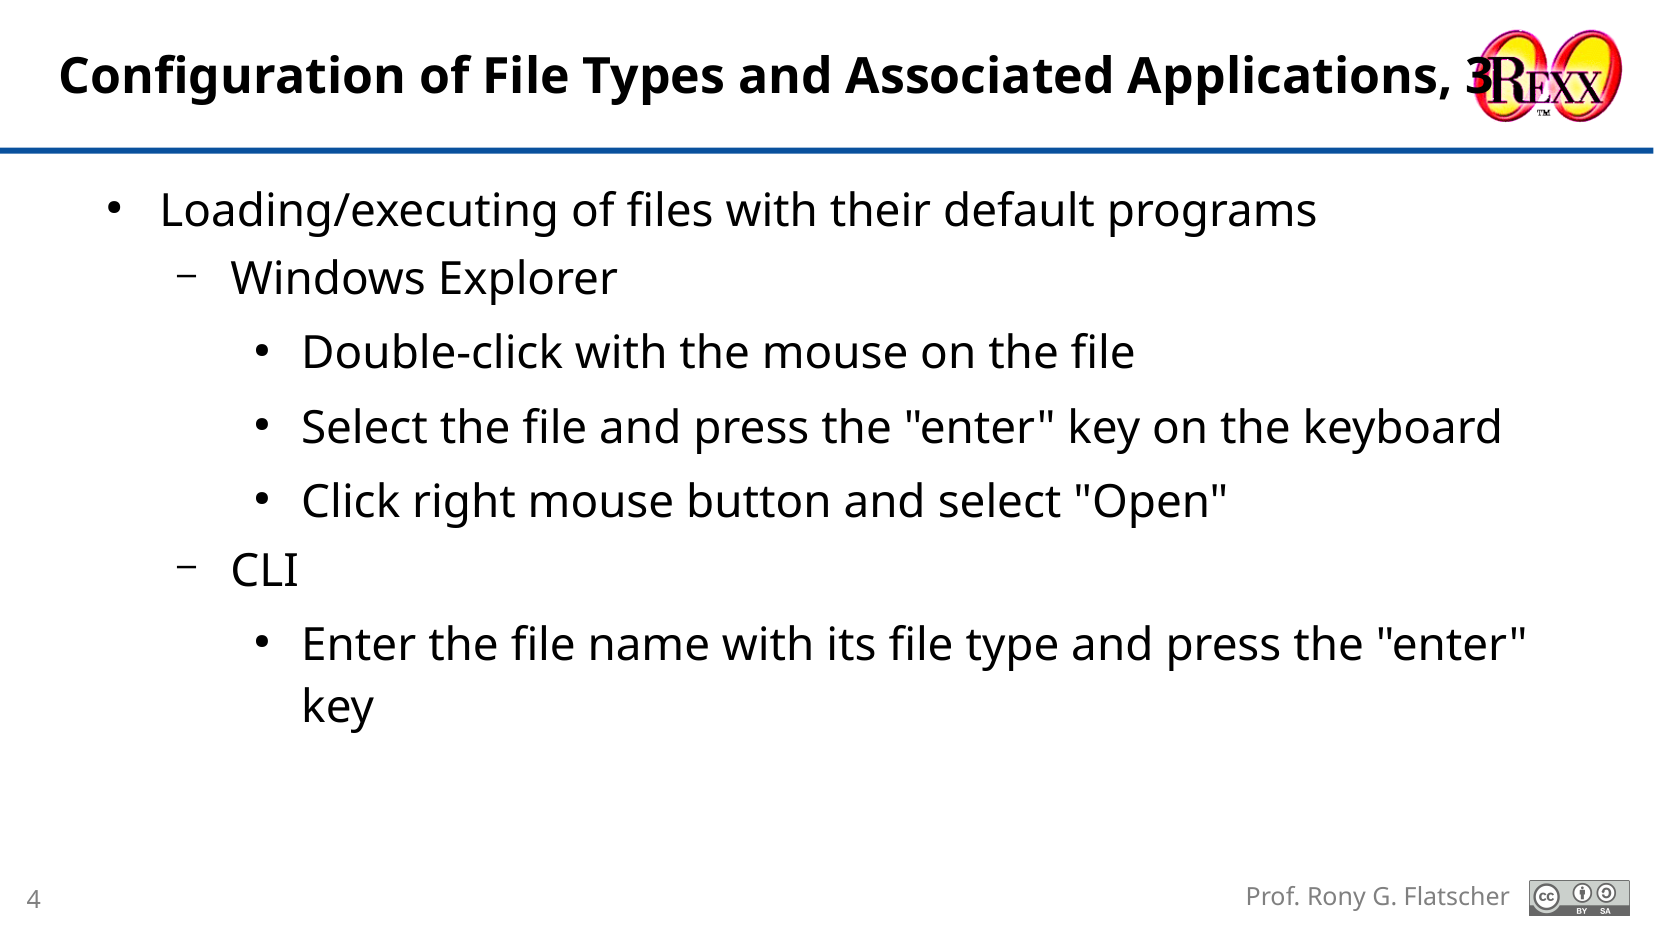

# Configuration of File Types and Associated Applications, 3
Loading/executing of files with their default programs
Windows Explorer
Double-click with the mouse on the file
Select the file and press the "enter" key on the keyboard
Click right mouse button and select "Open"
CLI
Enter the file name with its file type and press the "enter" key